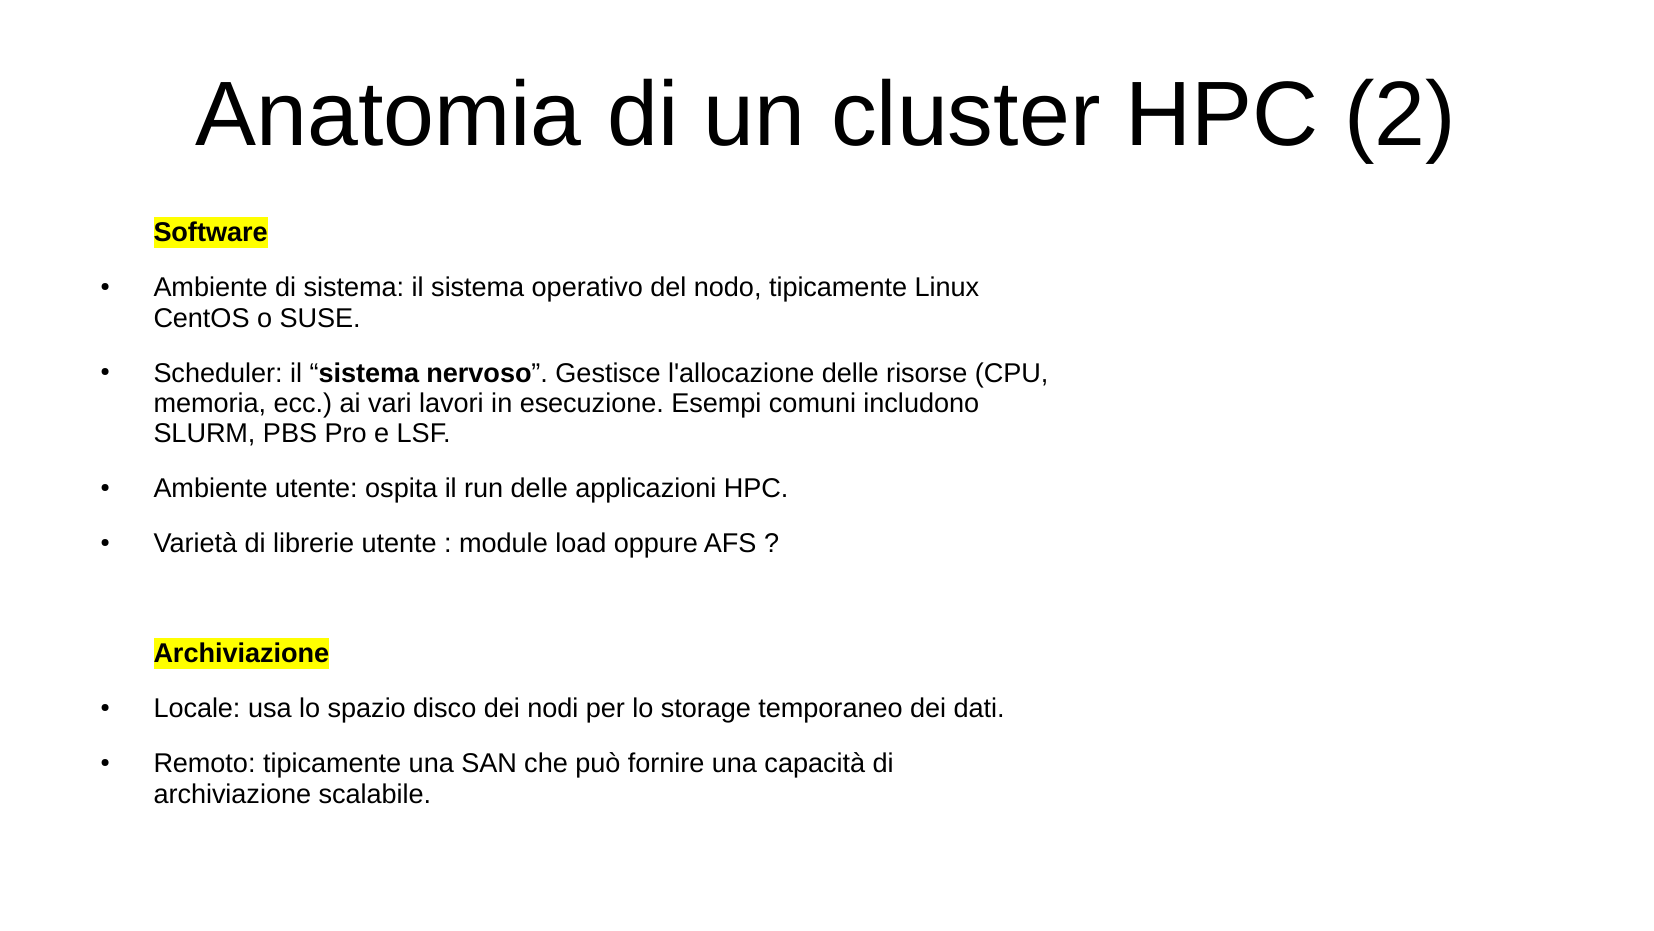

# Anatomia di un cluster HPC (2)
Software
Ambiente di sistema: il sistema operativo del nodo, tipicamente Linux CentOS o SUSE.
Scheduler: il “sistema nervoso”. Gestisce l'allocazione delle risorse (CPU, memoria, ecc.) ai vari lavori in esecuzione. Esempi comuni includono SLURM, PBS Pro e LSF.
Ambiente utente: ospita il run delle applicazioni HPC.
Varietà di librerie utente : module load oppure AFS ?
Archiviazione
Locale: usa lo spazio disco dei nodi per lo storage temporaneo dei dati.
Remoto: tipicamente una SAN che può fornire una capacità di archiviazione scalabile.